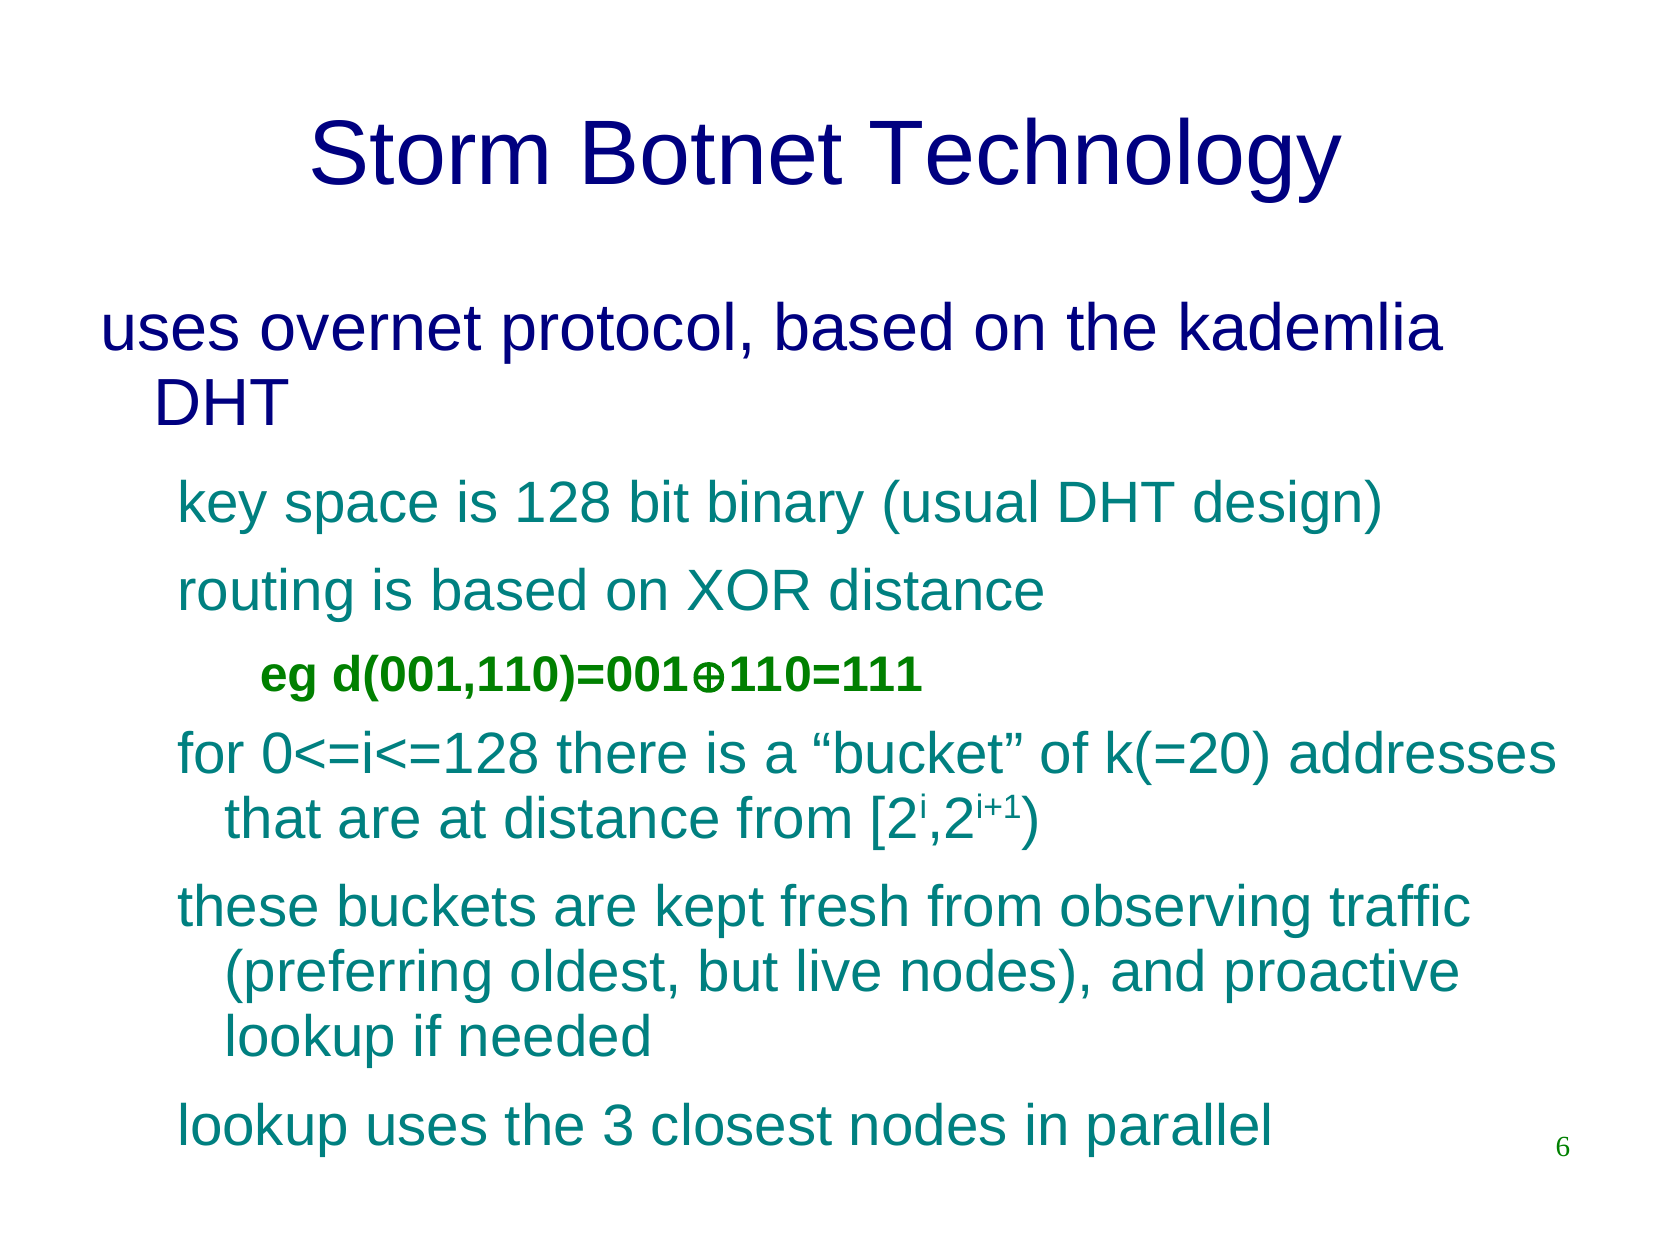

# Storm Botnet Technology
uses overnet protocol, based on the kademlia DHT
key space is 128 bit binary (usual DHT design)
routing is based on XOR distance
eg d(001,110)=001110=111
for 0<=i<=128 there is a “bucket” of k(=20) addresses that are at distance from [2i,2i+1)
these buckets are kept fresh from observing traffic (preferring oldest, but live nodes), and proactive lookup if needed
lookup uses the 3 closest nodes in parallel
6